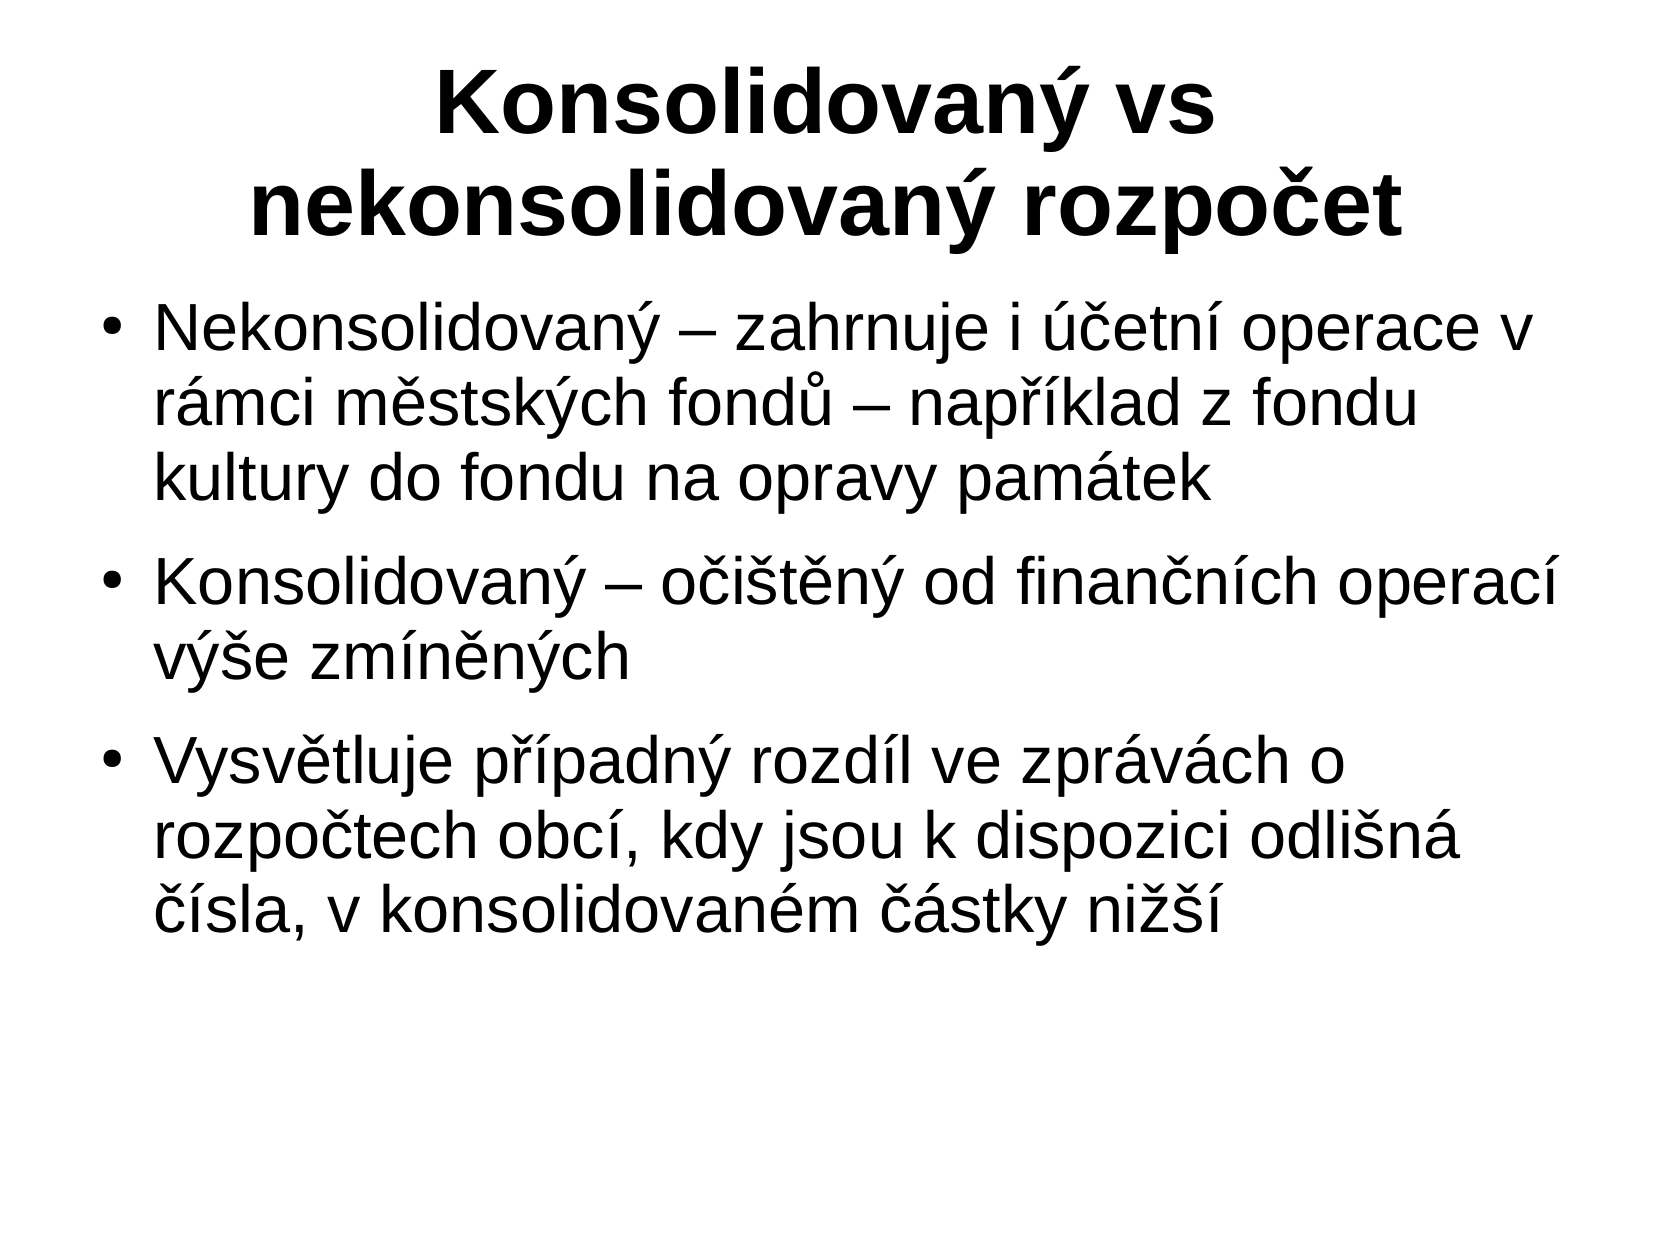

# Konsolidovaný vs nekonsolidovaný rozpočet
Nekonsolidovaný – zahrnuje i účetní operace v rámci městských fondů – například z fondu kultury do fondu na opravy památek
Konsolidovaný – očištěný od finančních operací výše zmíněných
Vysvětluje případný rozdíl ve zprávách o rozpočtech obcí, kdy jsou k dispozici odlišná čísla, v konsolidovaném částky nižší